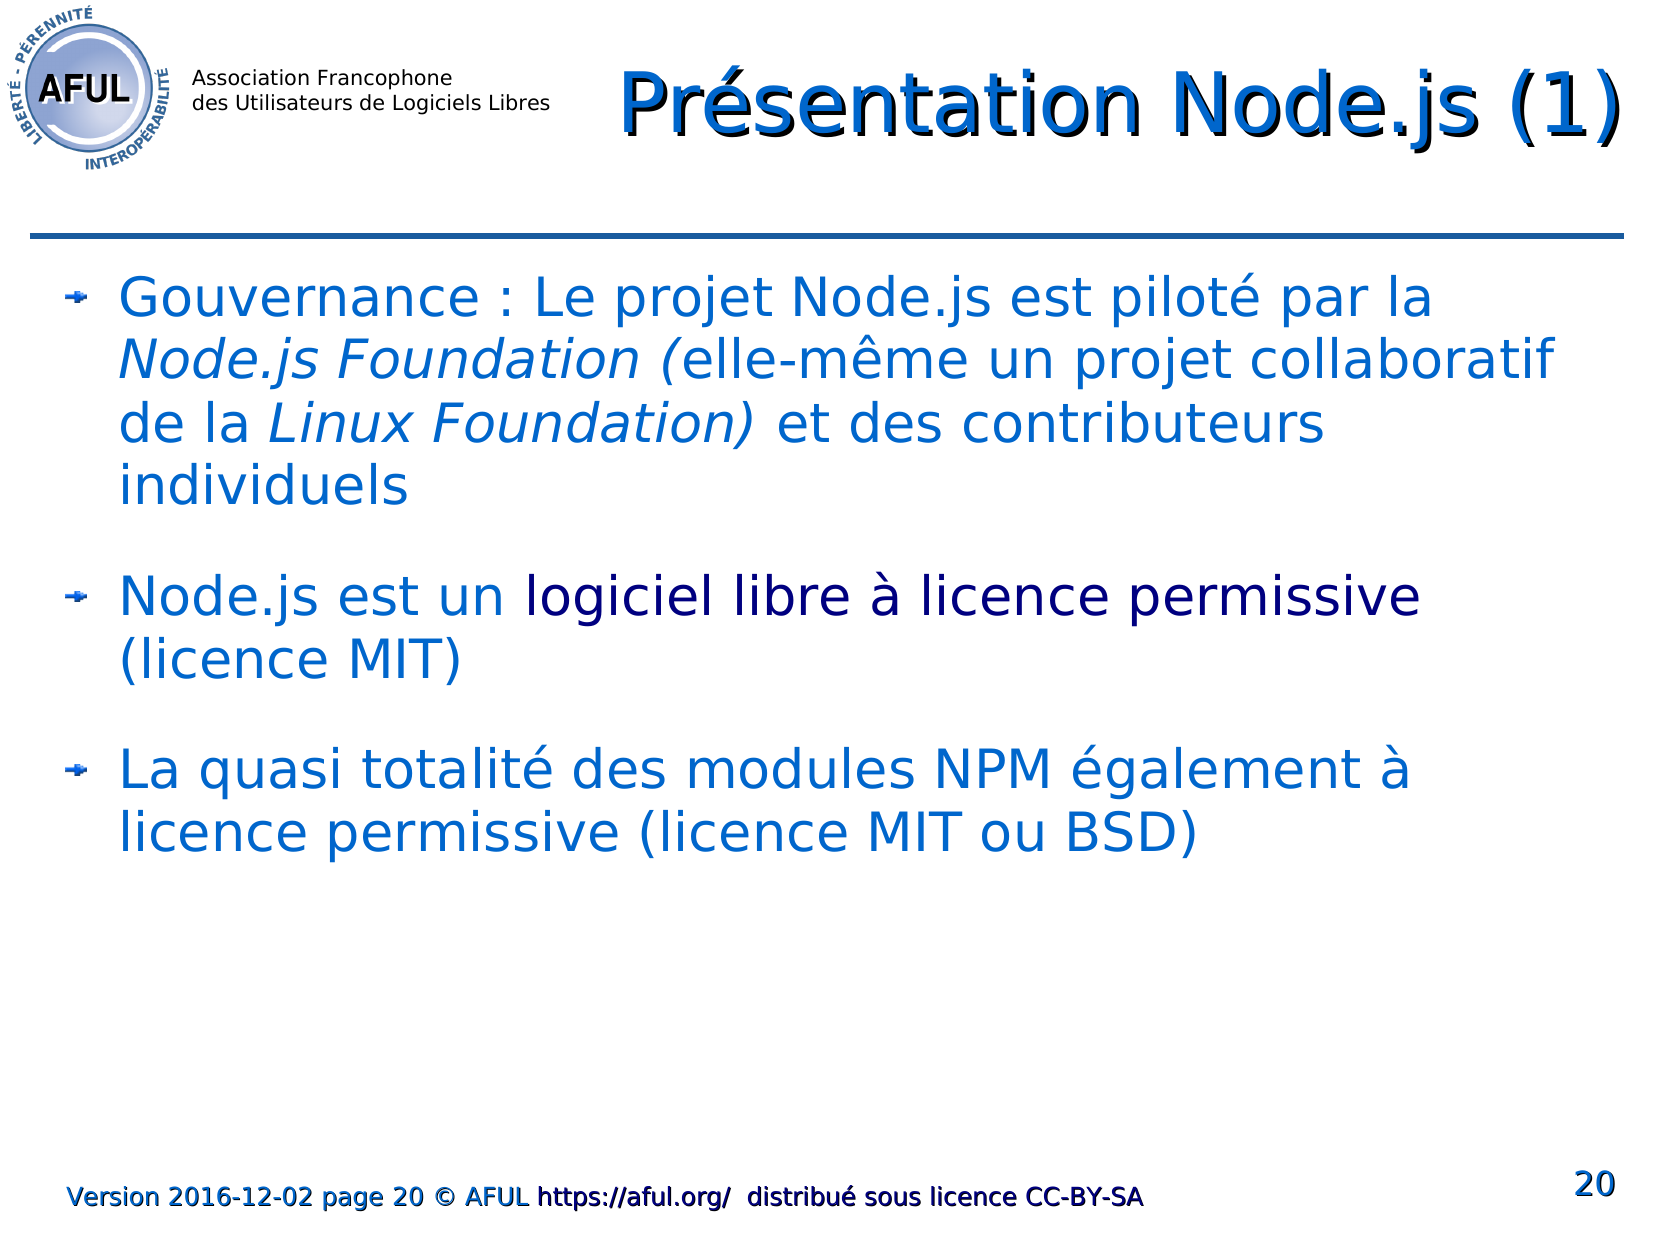

# Présentation Node.js (1)
Gouvernance : Le projet Node.js est piloté par la Node.js Foundation (elle-même un projet collaboratif de la Linux Foundation) et des contributeurs individuels
Node.js est un logiciel libre à licence permissive (licence MIT)
La quasi totalité des modules NPM également à licence permissive (licence MIT ou BSD)